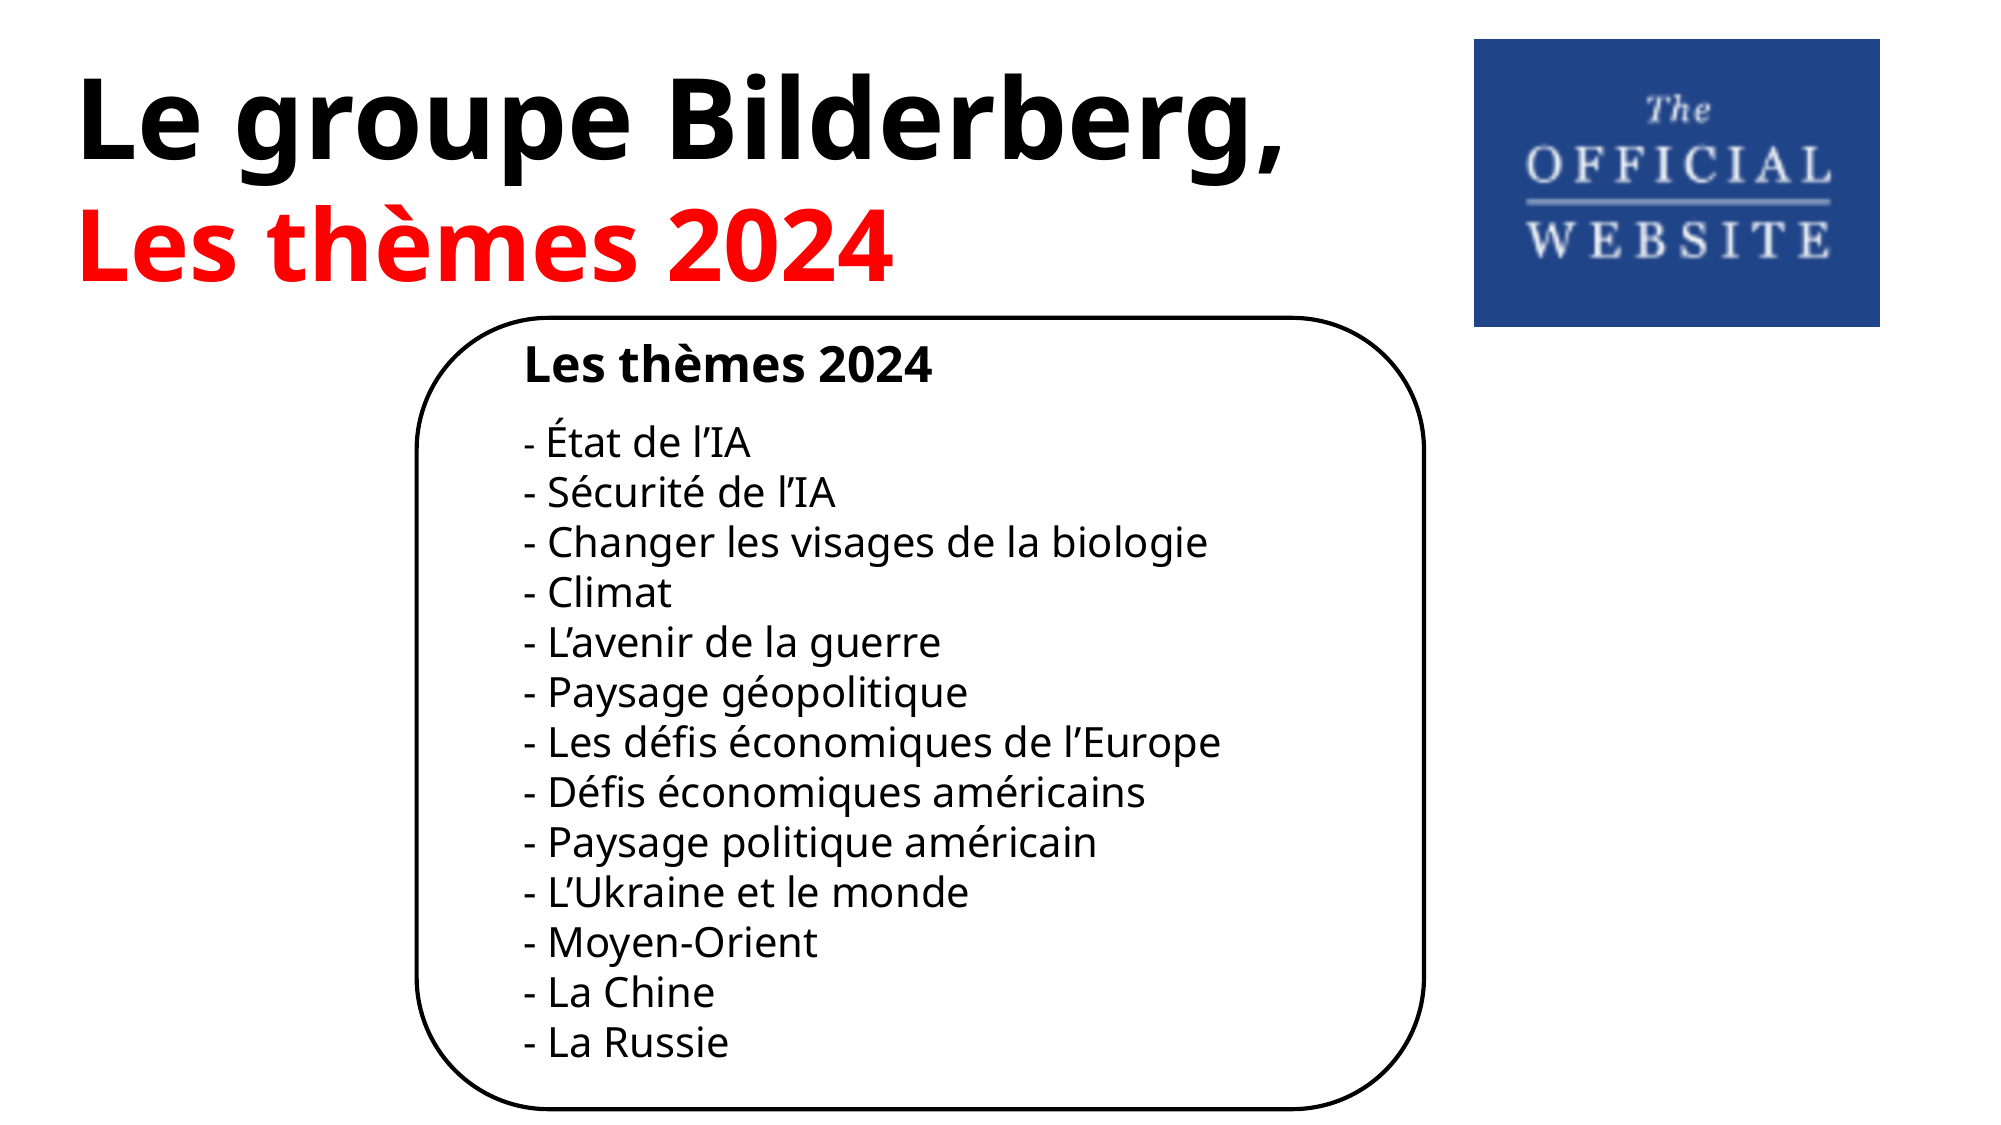

Le groupe Bilderberg,
Les thèmes 2024
Les thèmes 2024
- État de l’IA
- Sécurité de l’IA
- Changer les visages de la biologie
- Climat
- L’avenir de la guerre
- Paysage géopolitique
- Les défis économiques de l’Europe
- Défis économiques américains
- Paysage politique américain
- L’Ukraine et le monde
- Moyen-Orient
- La Chine
- La Russie